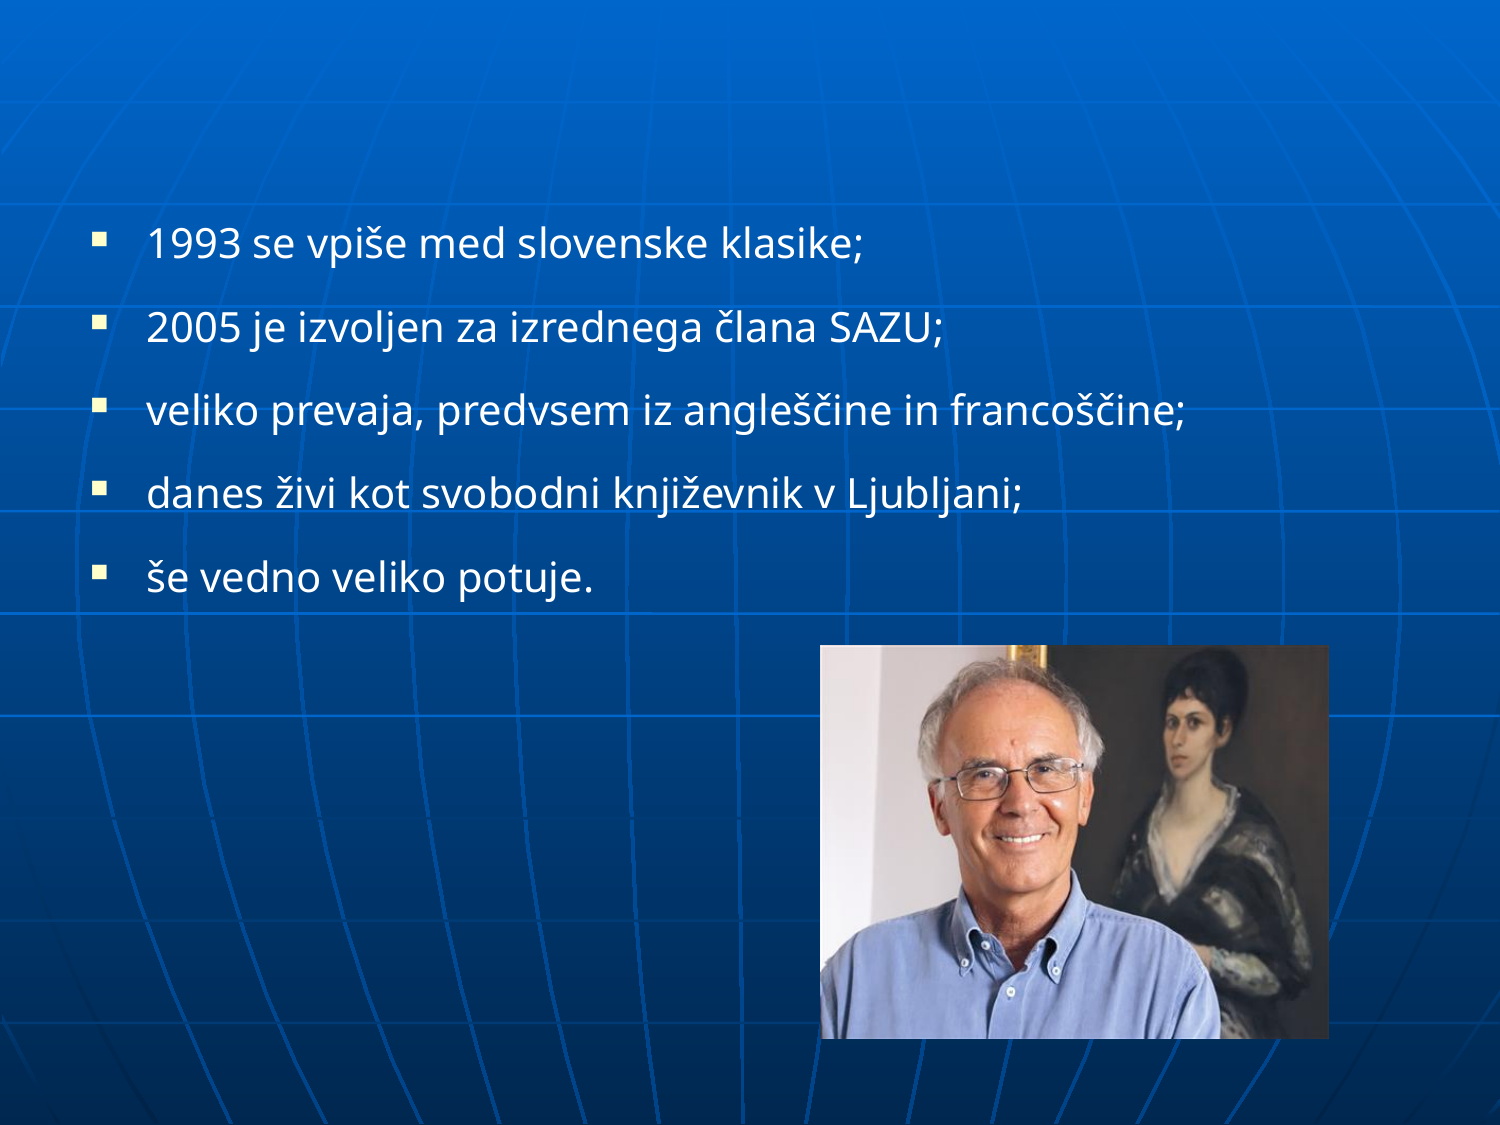

# 1993 se vpiše med slovenske klasike;
2005 je izvoljen za izrednega člana SAZU;
veliko prevaja, predvsem iz angleščine in francoščine;
danes živi kot svobodni književnik v Ljubljani;
še vedno veliko potuje.